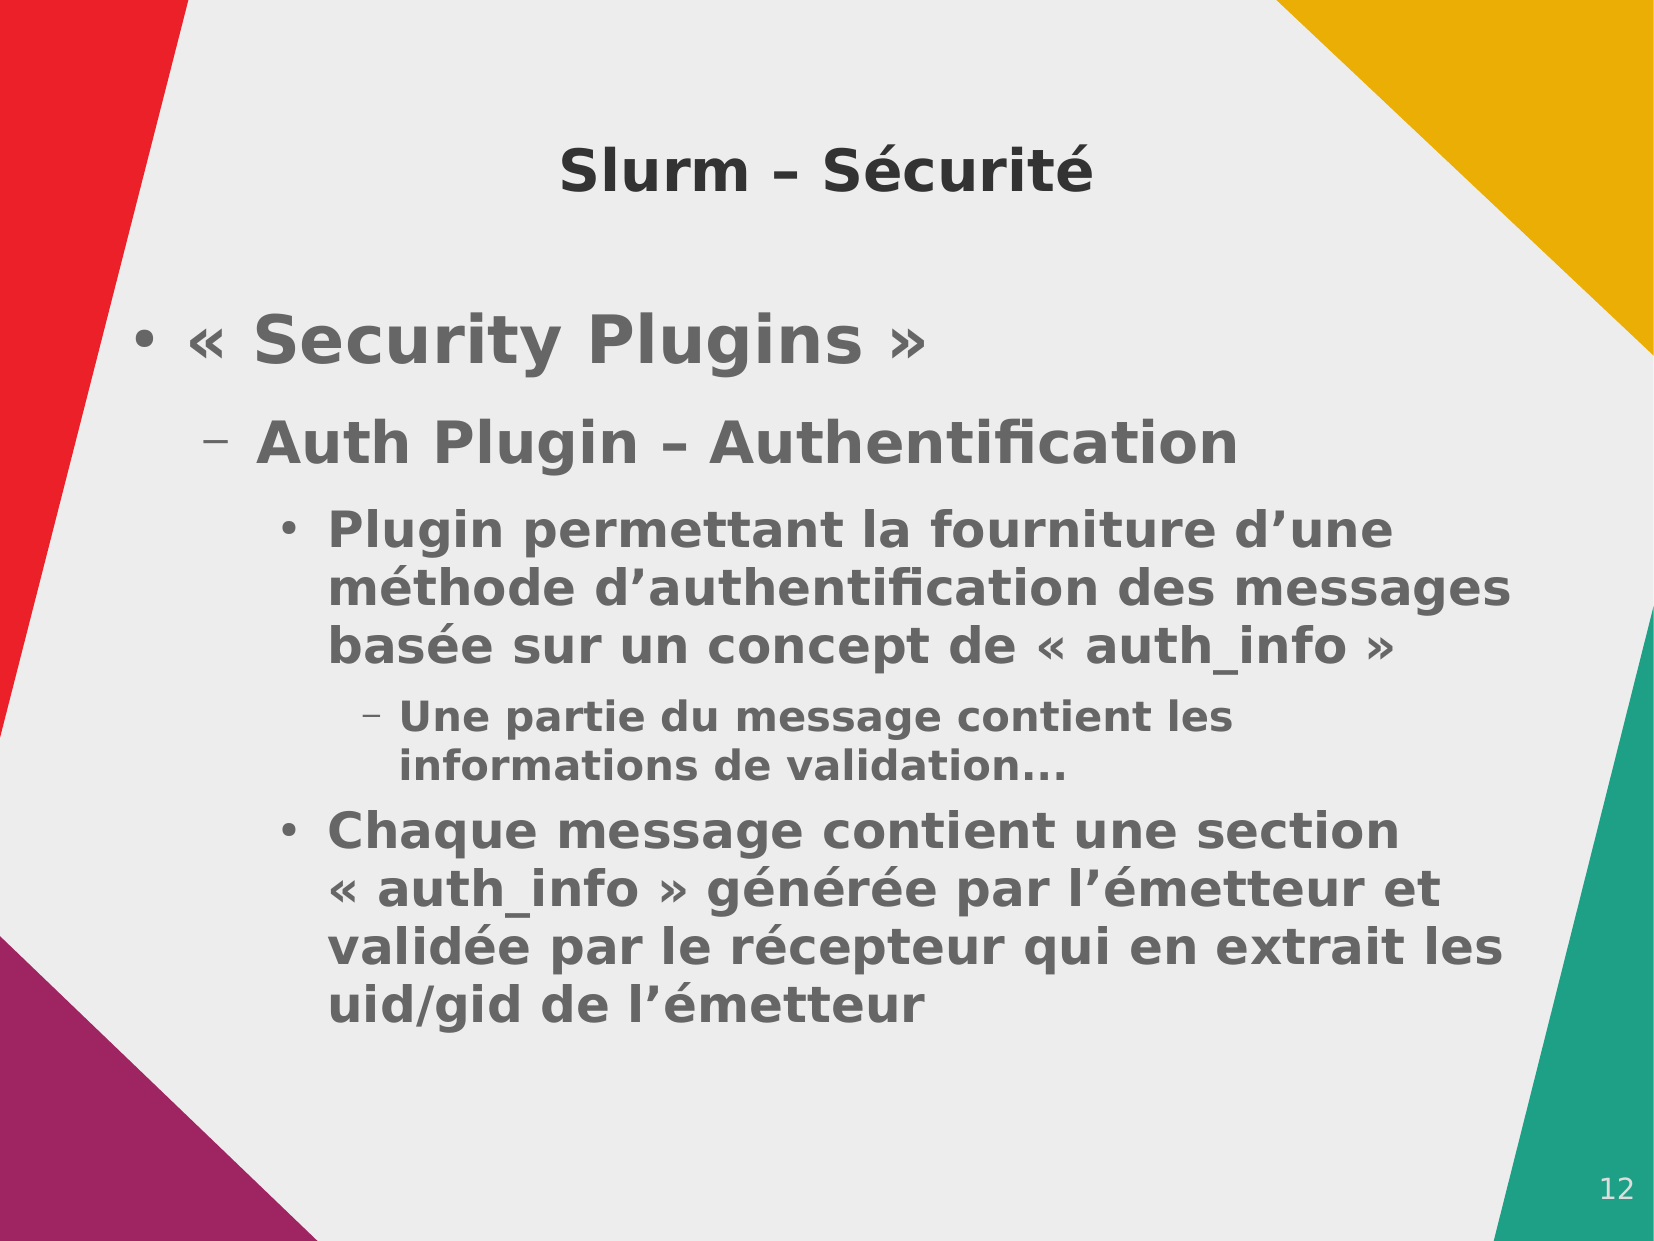

# Slurm – Sécurité
« Security Plugins »
Auth Plugin – Authentification
Plugin permettant la fourniture d’une méthode d’authentification des messages basée sur un concept de « auth_info »
Une partie du message contient les informations de validation...
Chaque message contient une section « auth_info » générée par l’émetteur et validée par le récepteur qui en extrait les uid/gid de l’émetteur
12